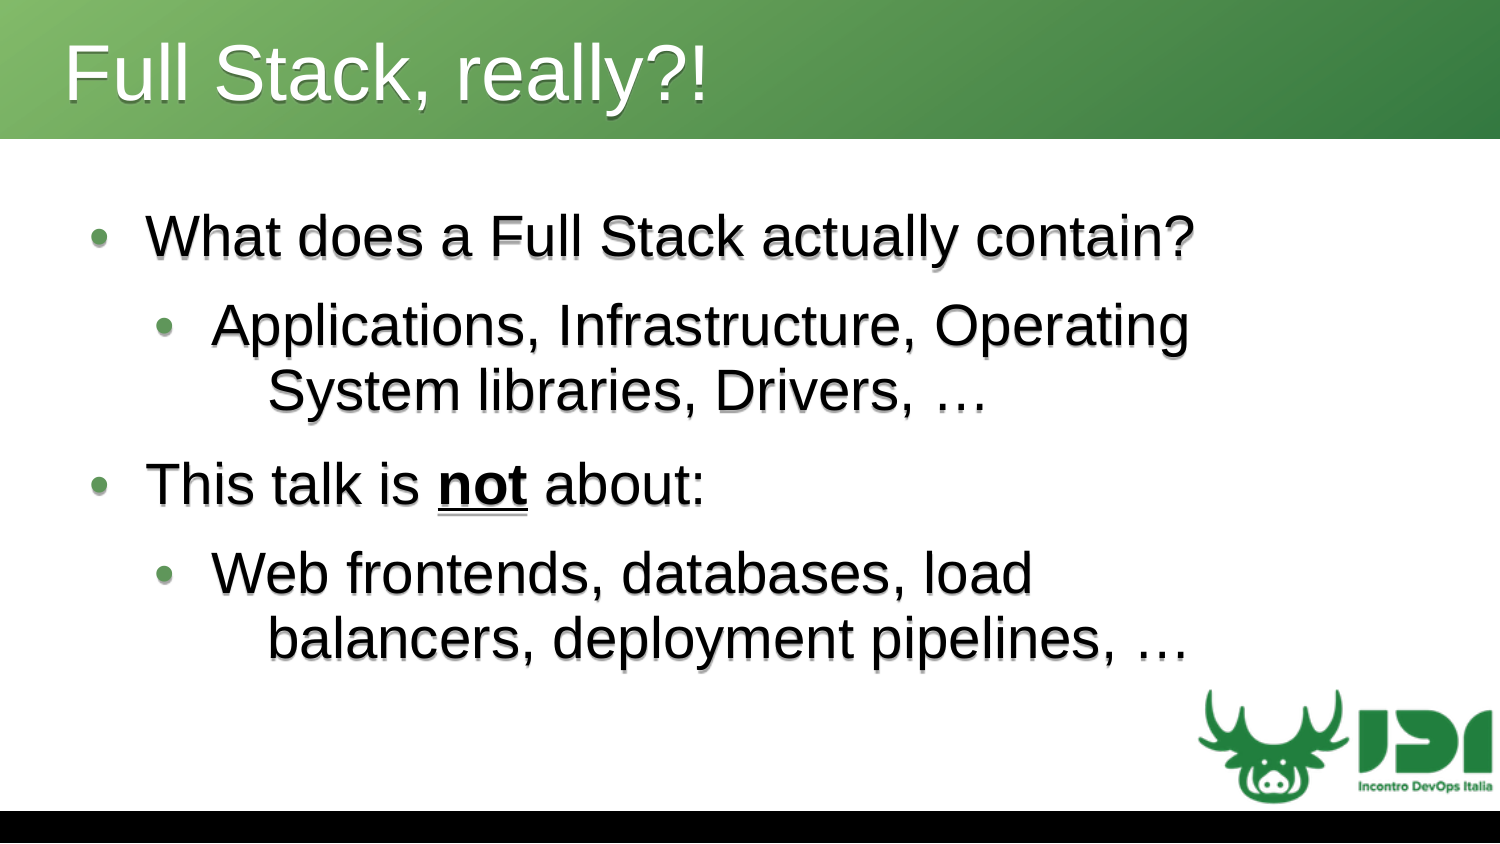

# Full Stack, really?!
What does a Full Stack actually contain?
Applications, Infrastructure, Operating System libraries, Drivers, …
This talk is not about:
Web frontends, databases, load balancers, deployment pipelines, …